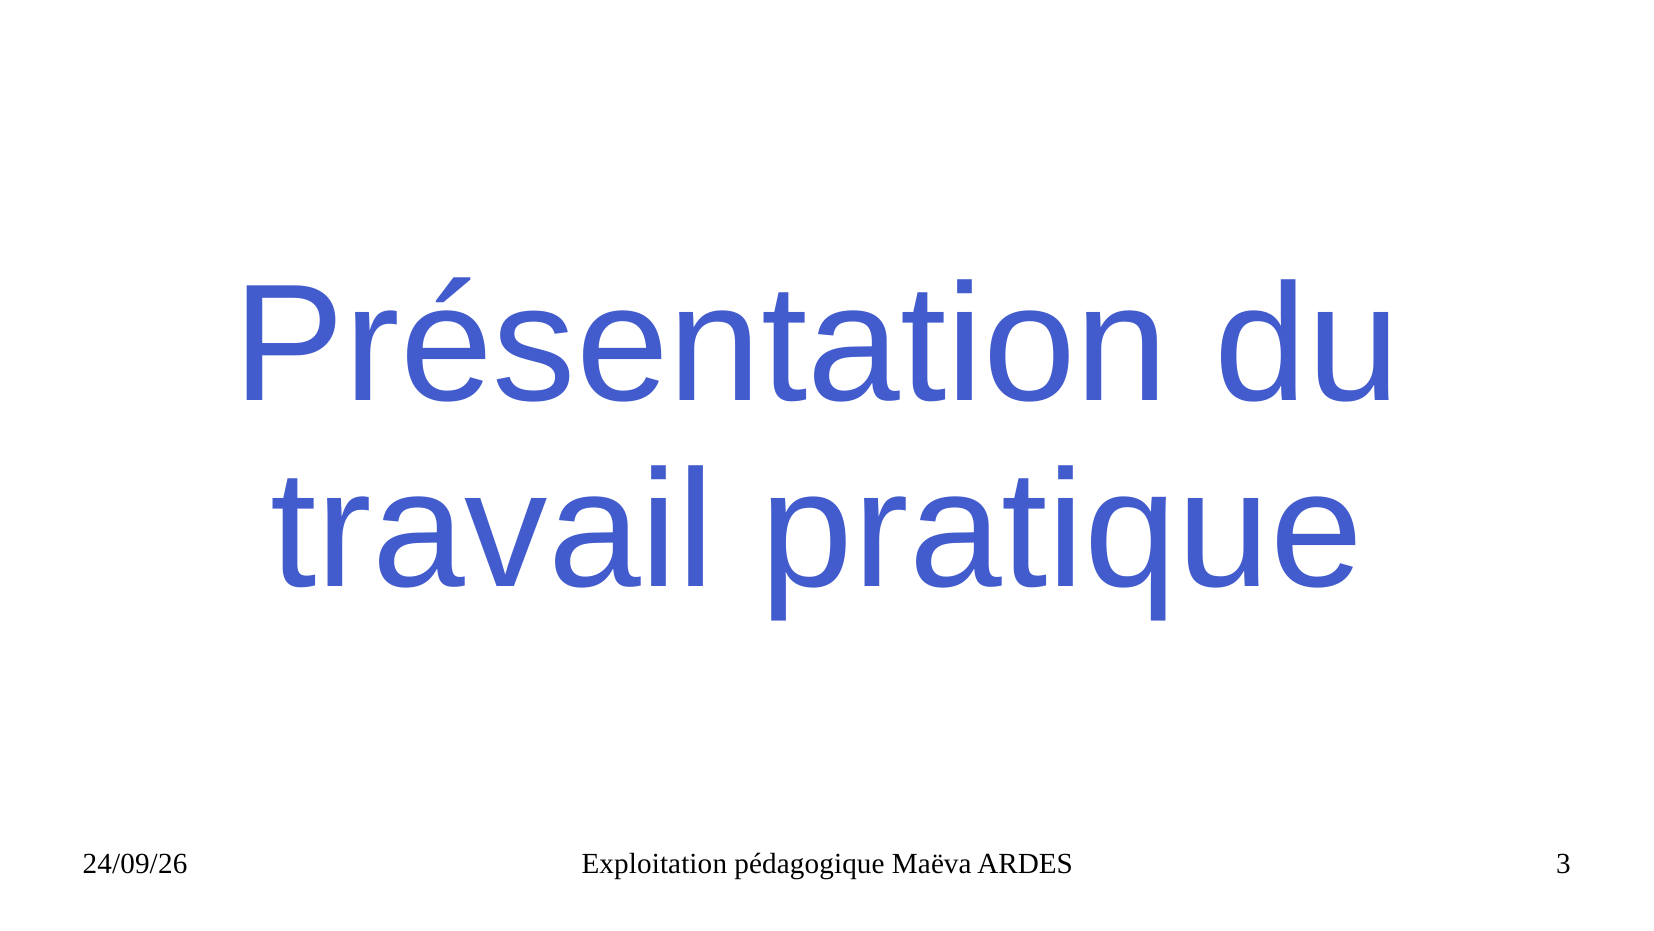

# Présentation du travail pratique
Exploitation pédagogique Maëva ARDES
3